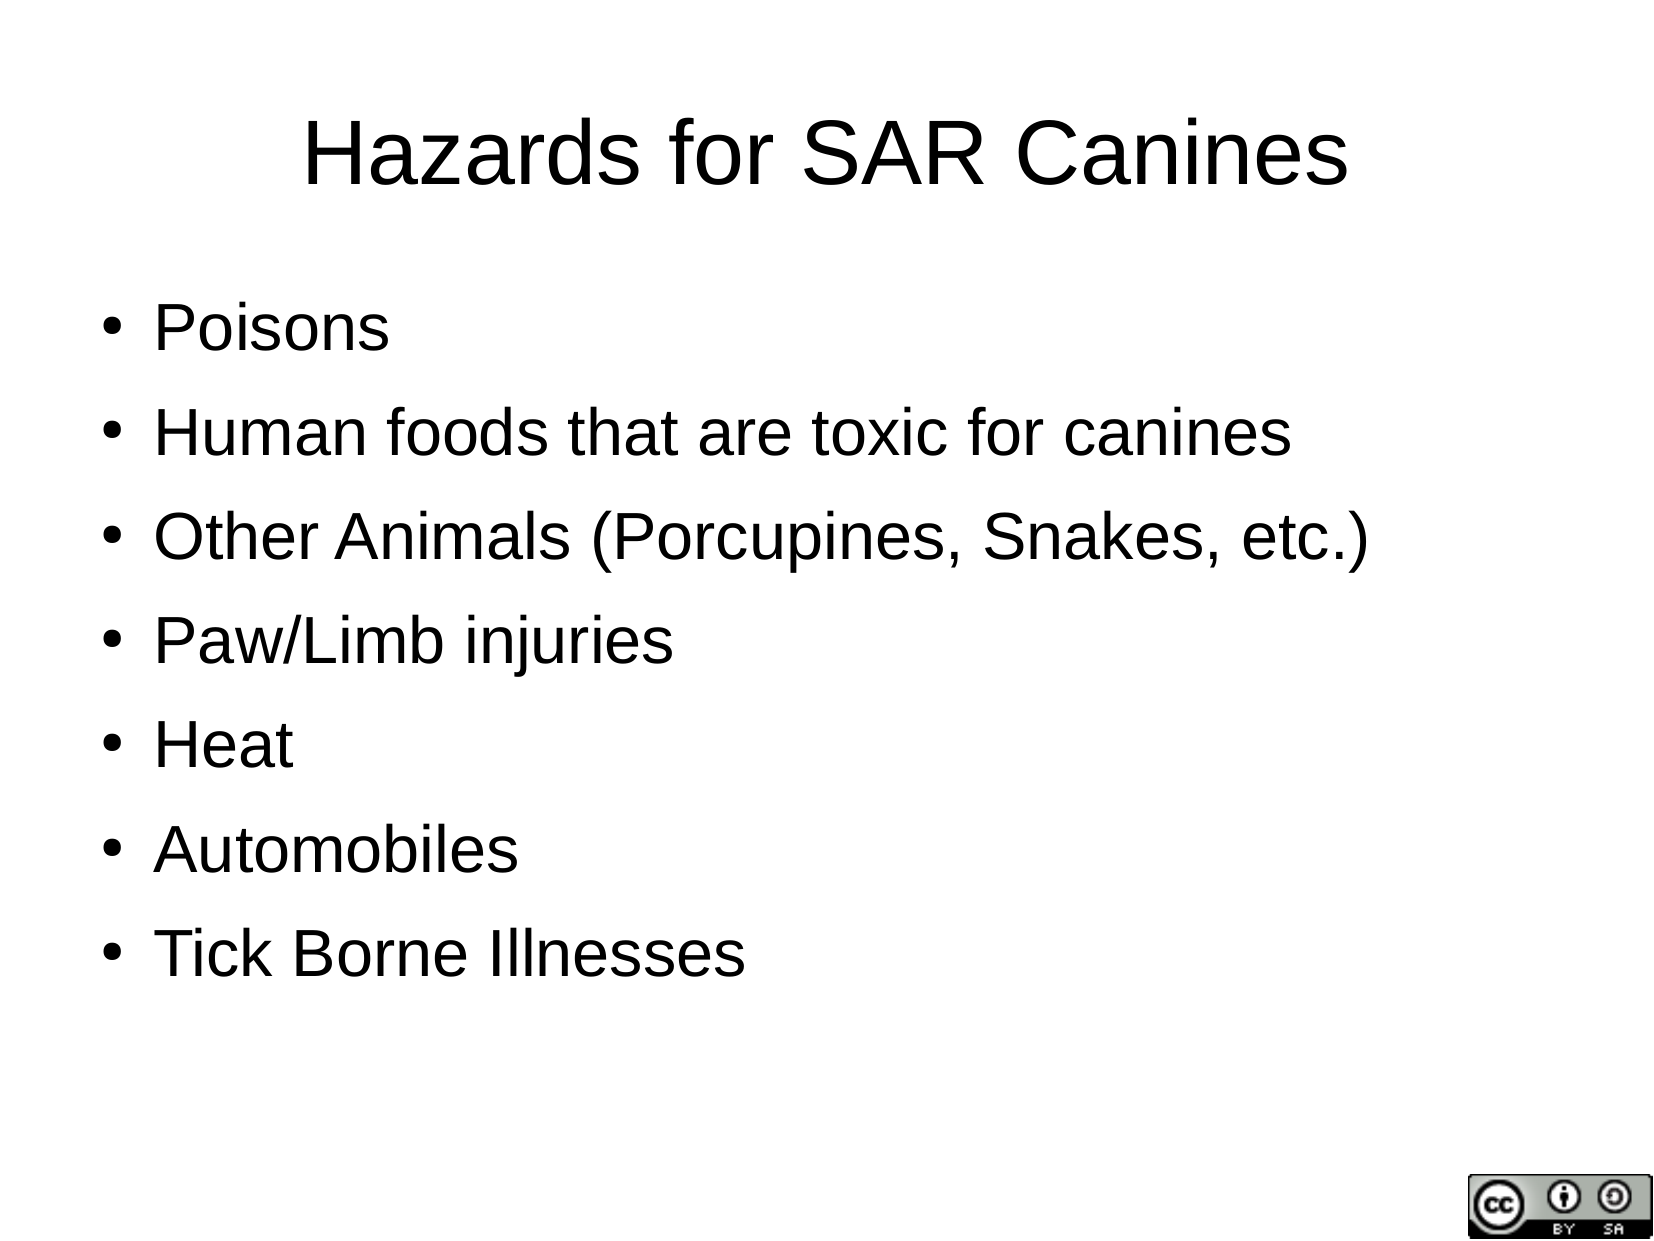

# Hazards for SAR Canines
Poisons
Human foods that are toxic for canines
Other Animals (Porcupines, Snakes, etc.)
Paw/Limb injuries
Heat
Automobiles
Tick Borne Illnesses